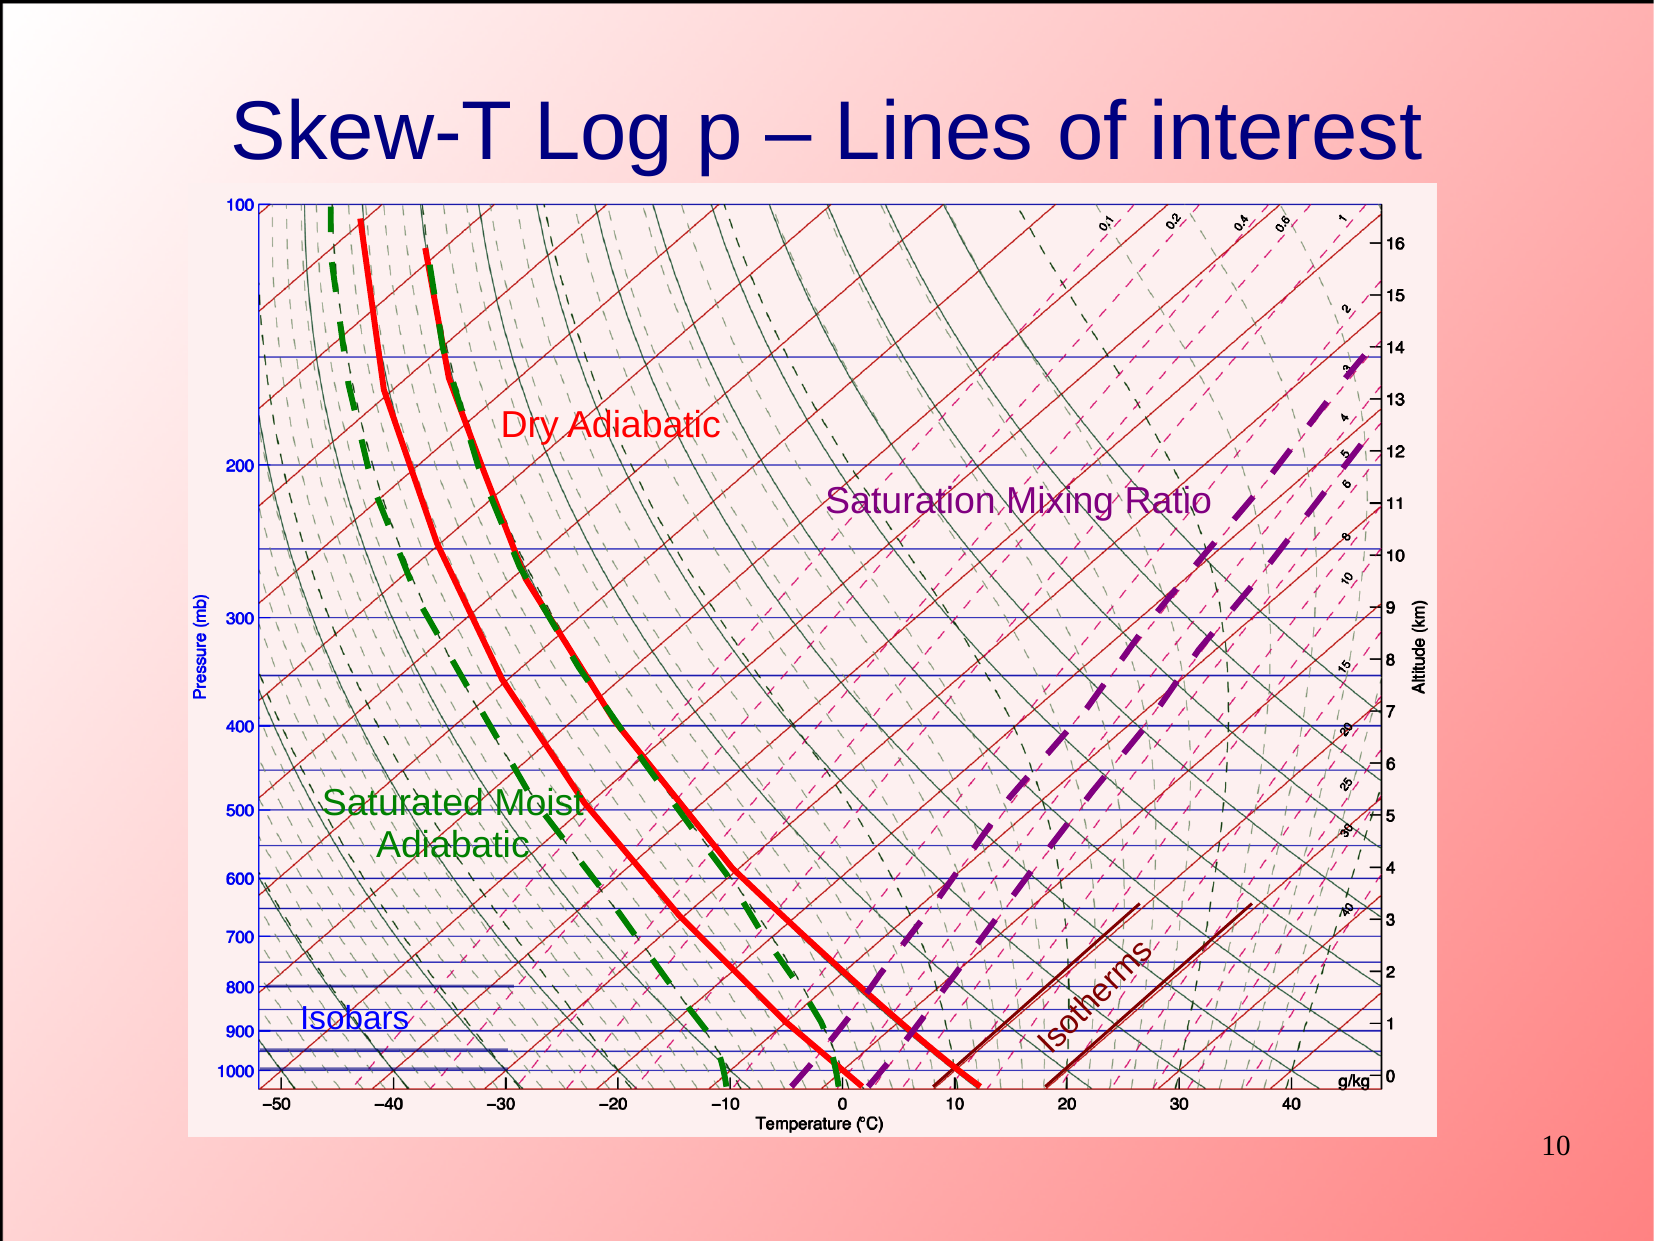

# Skew-T Log p – Lines of interest
Saturated Moist
Adiabatic
Dry Adiabatic
Saturation Mixing Ratio
Isotherms
Isobars
10